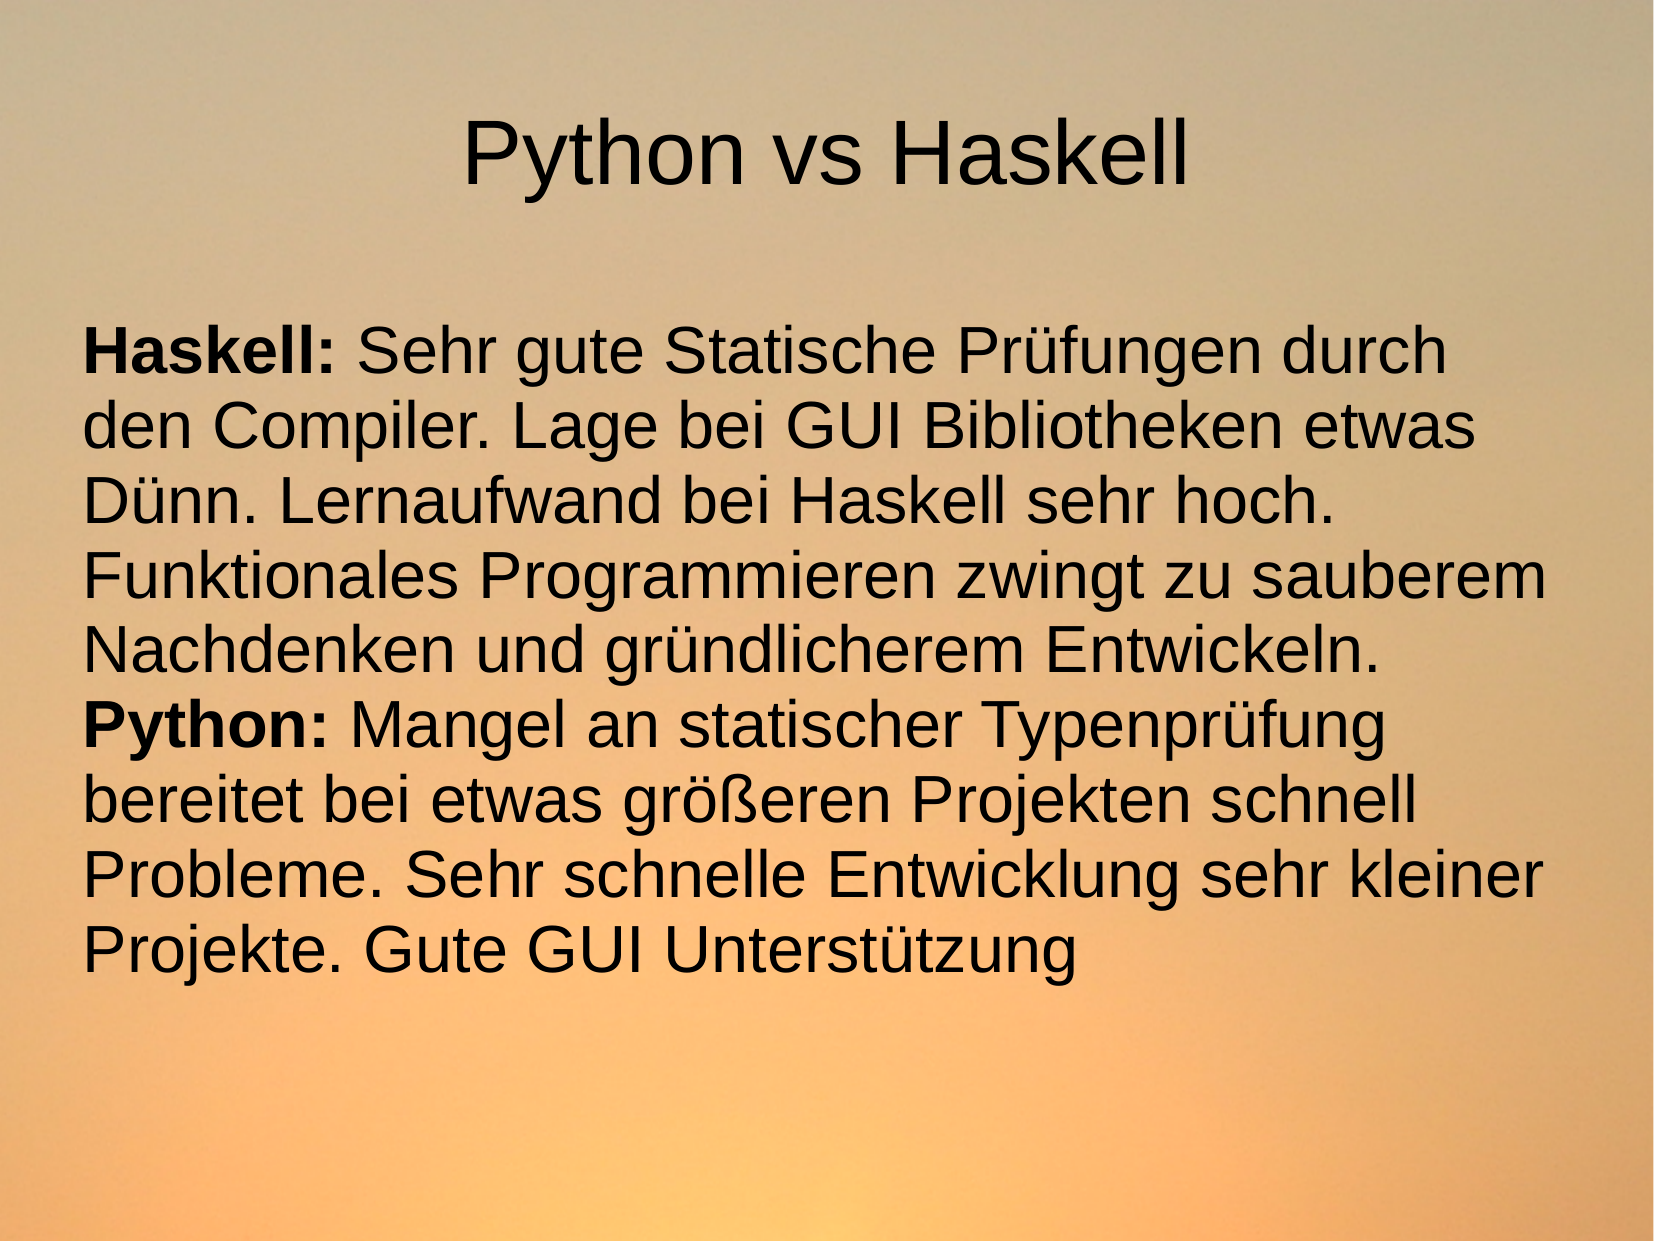

# Python vs Haskell
Haskell: Sehr gute Statische Prüfungen durch den Compiler. Lage bei GUI Bibliotheken etwas Dünn. Lernaufwand bei Haskell sehr hoch. Funktionales Programmieren zwingt zu sauberem Nachdenken und gründlicherem Entwickeln.
Python: Mangel an statischer Typenprüfung bereitet bei etwas größeren Projekten schnell Probleme. Sehr schnelle Entwicklung sehr kleiner Projekte. Gute GUI Unterstützung